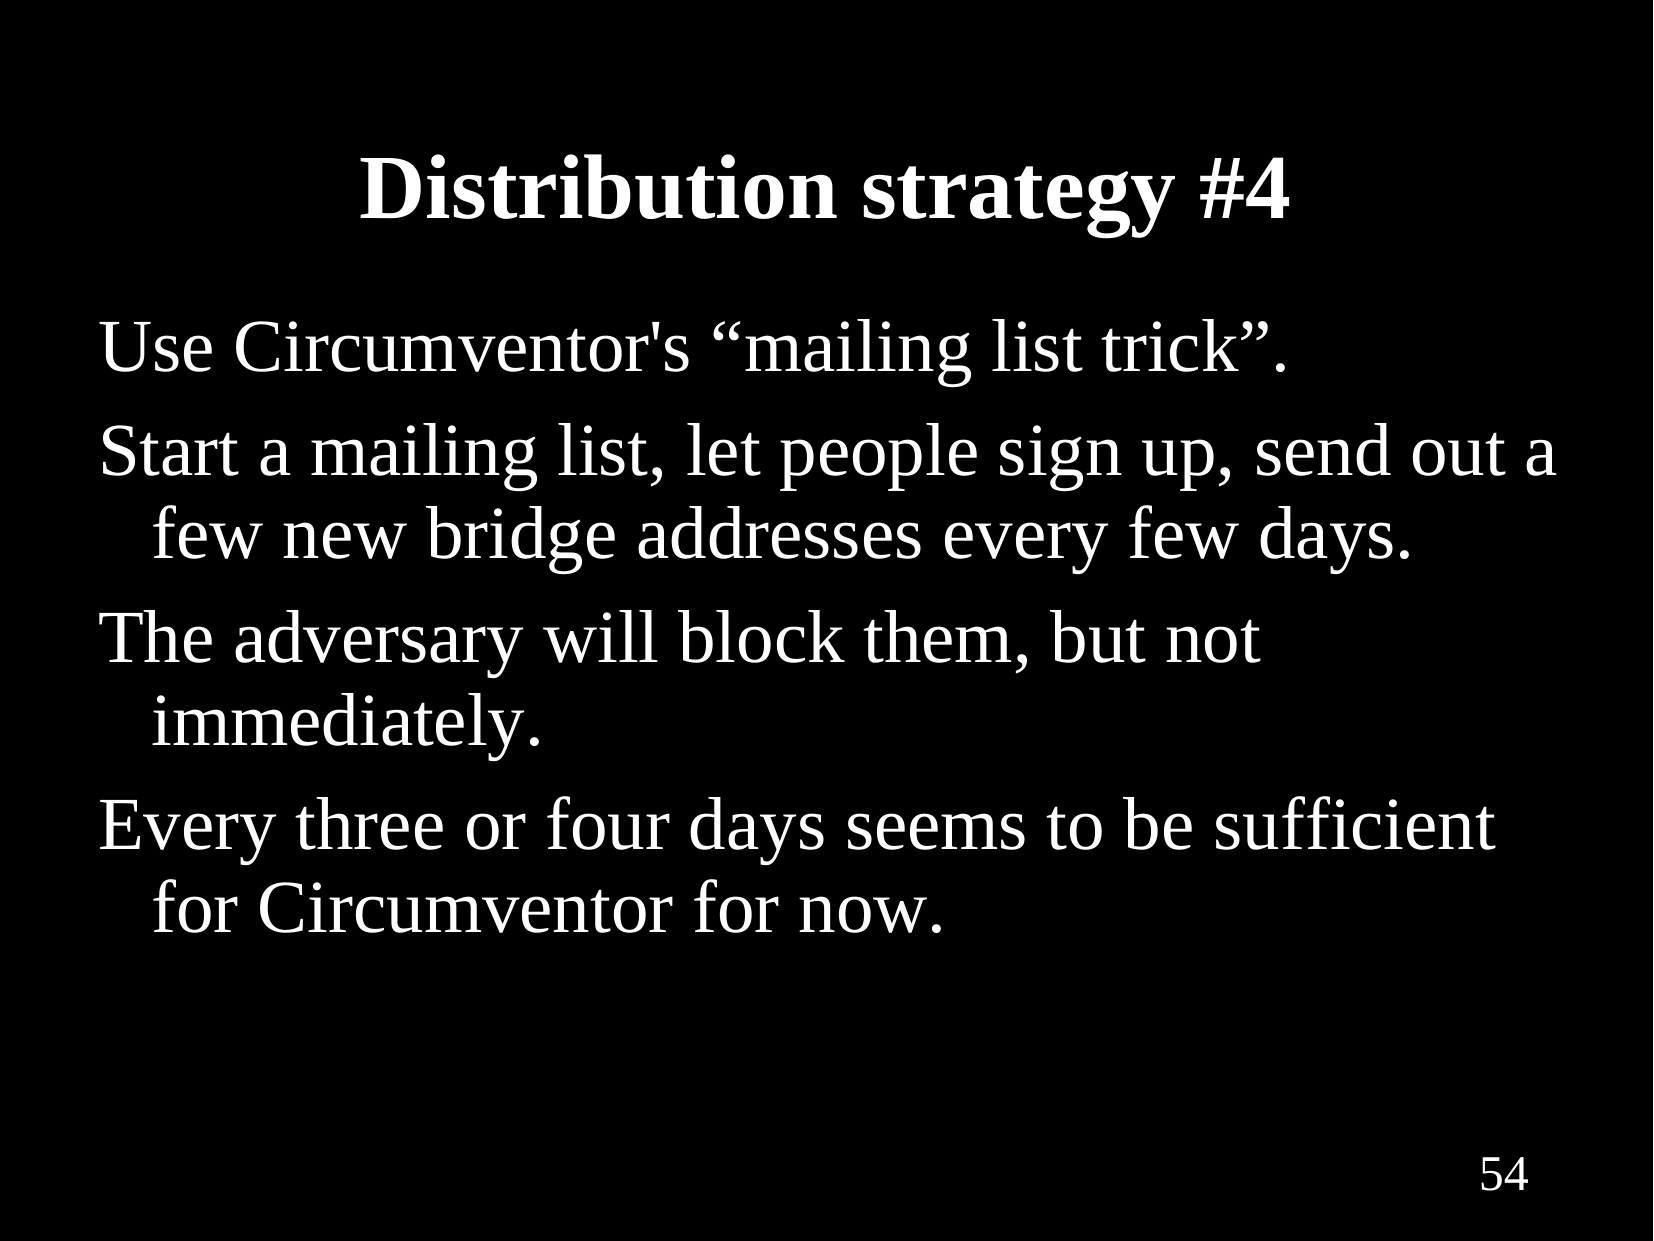

# Distribution strategy #4
Use Circumventor's “mailing list trick”.
Start a mailing list, let people sign up, send out a few new bridge addresses every few days.
The adversary will block them, but not immediately.
Every three or four days seems to be sufficient for Circumventor for now.